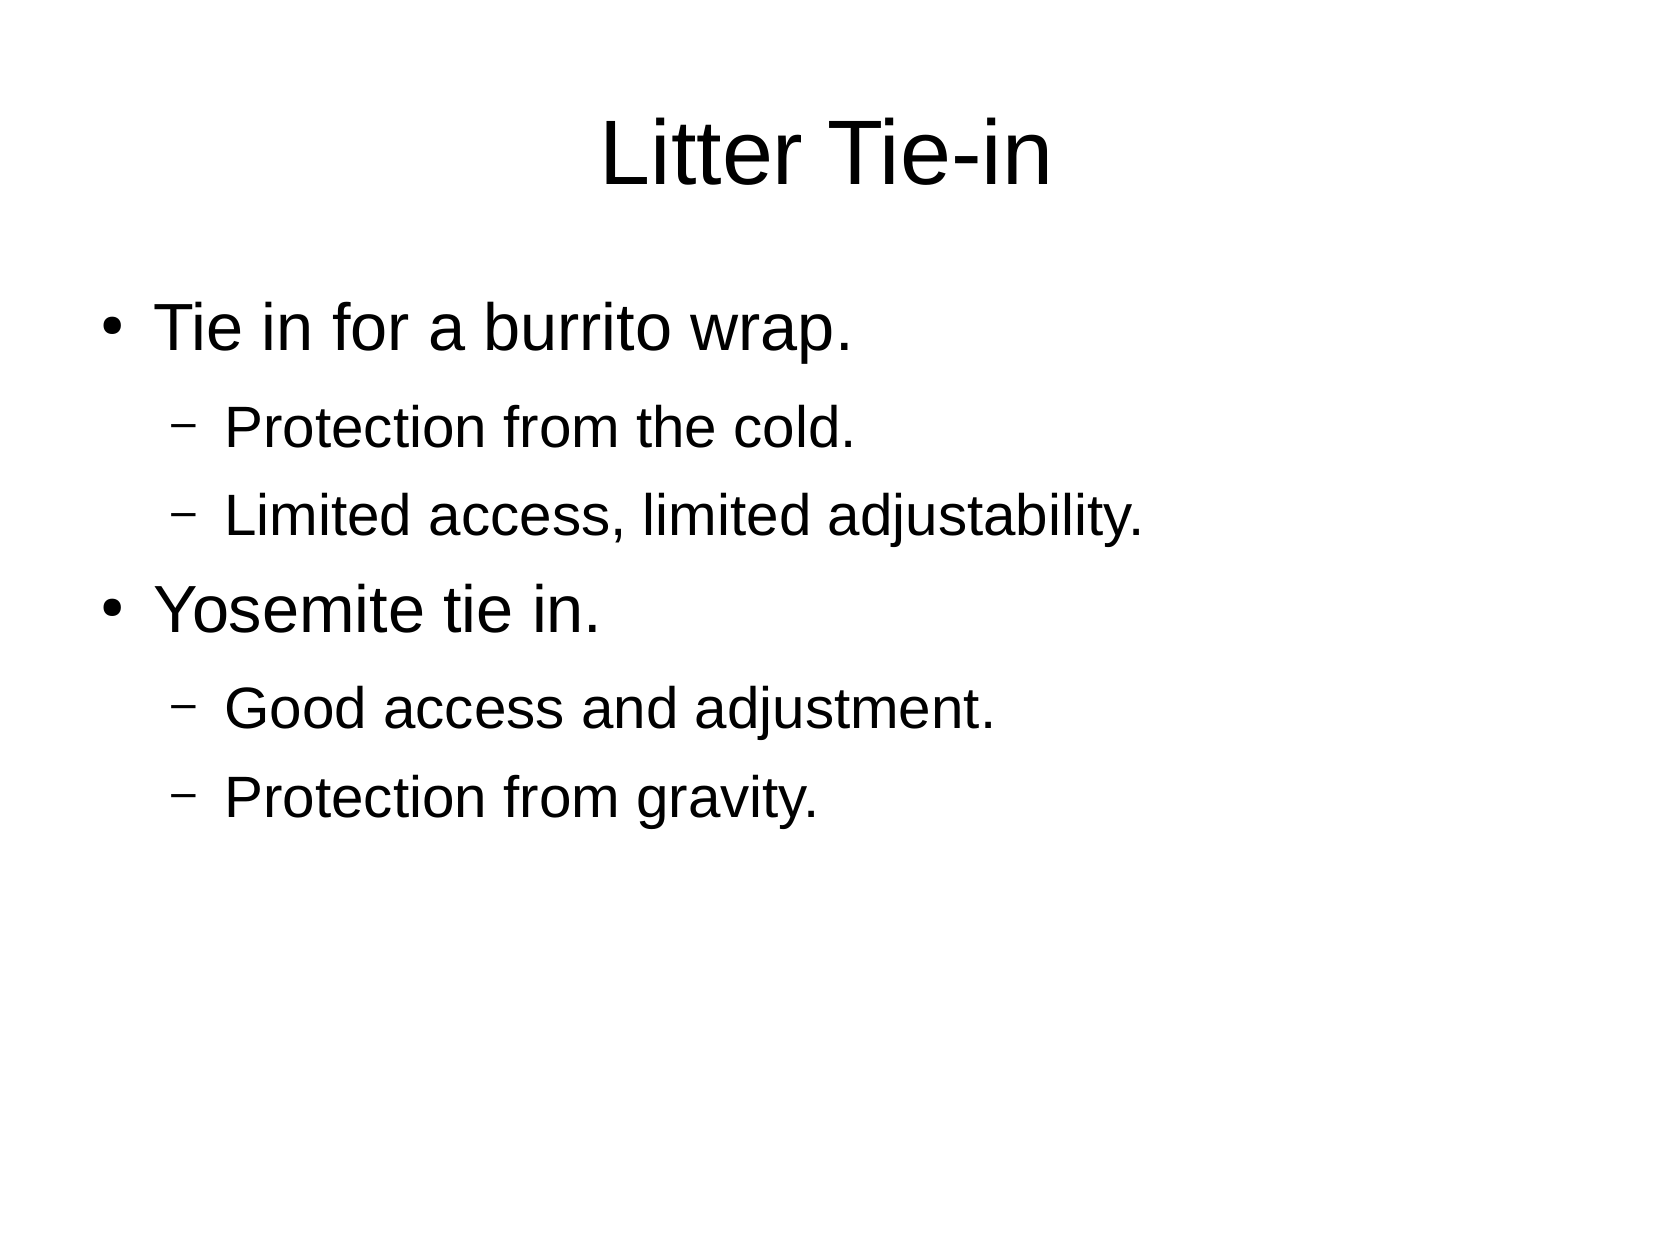

# Litter Tie-in
Tie in for a burrito wrap.
Protection from the cold.
Limited access, limited adjustability.
Yosemite tie in.
Good access and adjustment.
Protection from gravity.